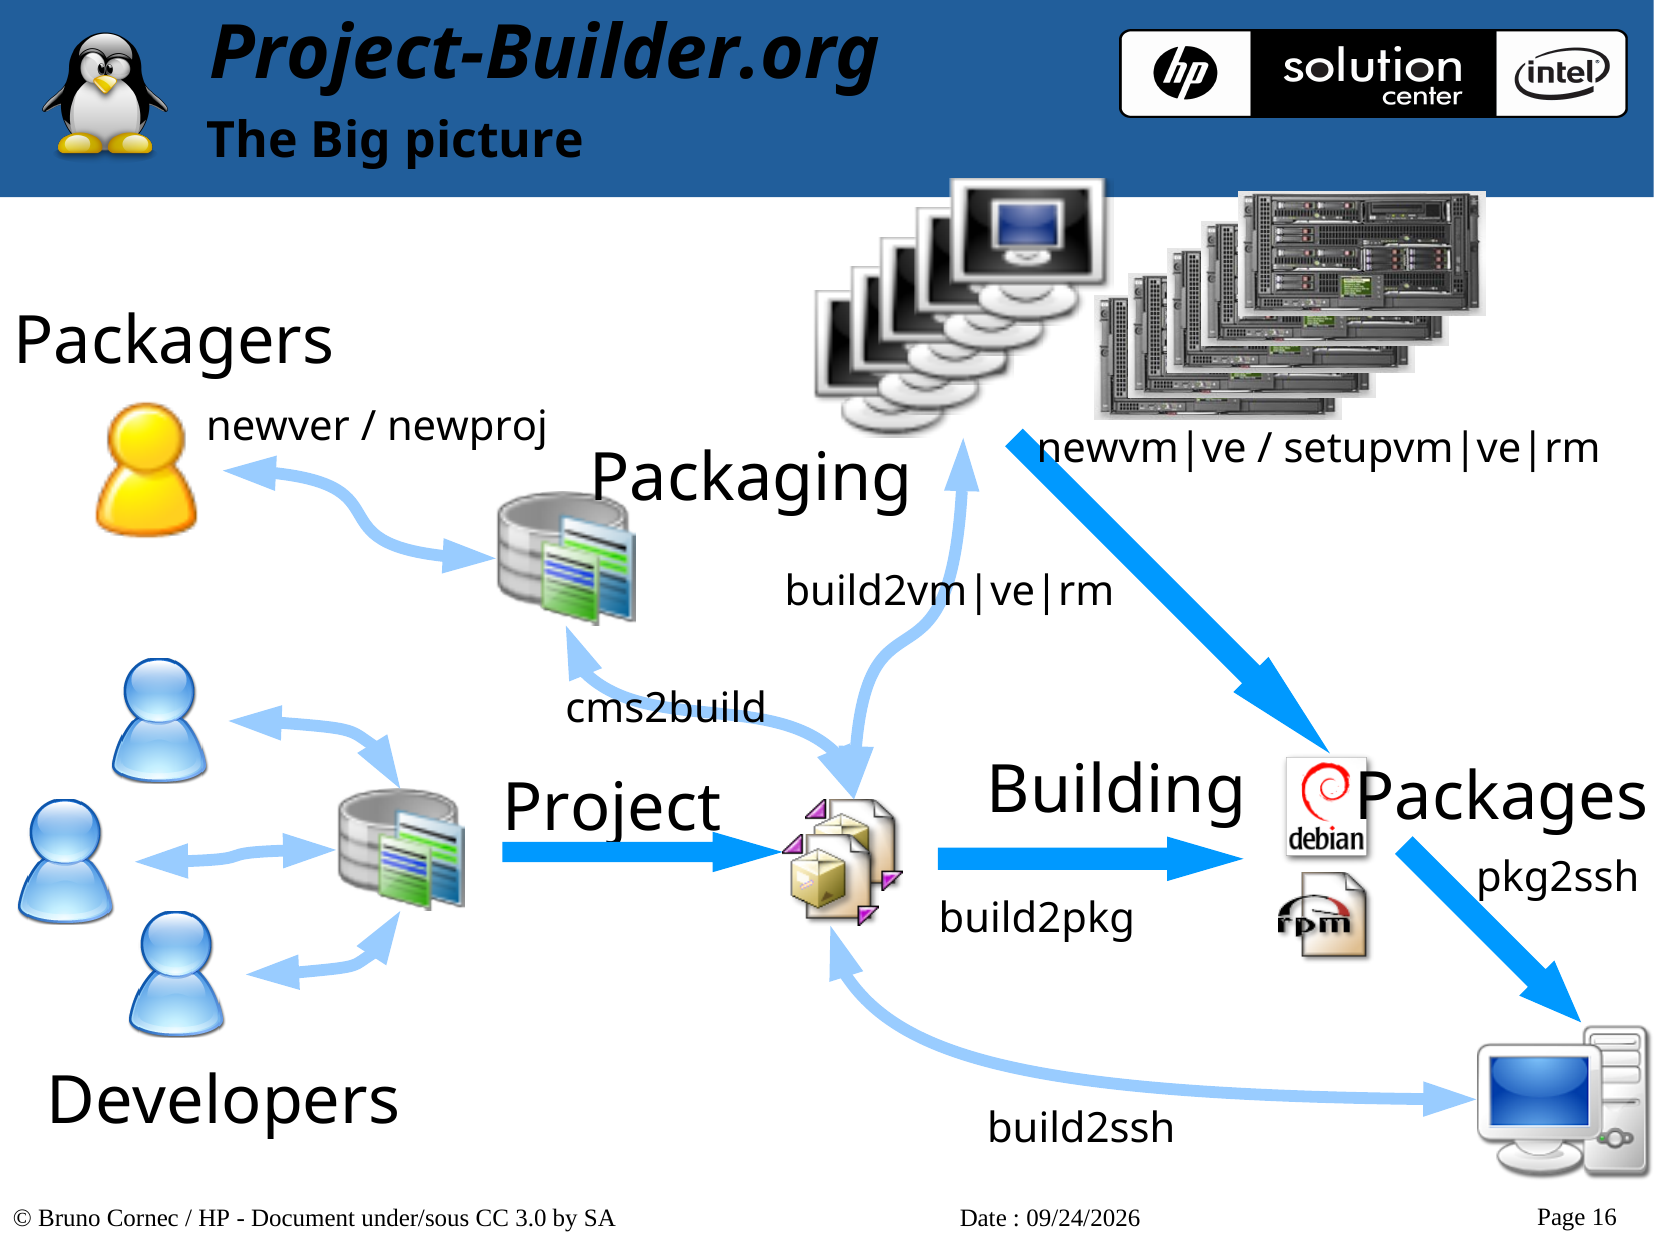

# The Big picture
Packagers
newver / newproj
newvm|ve / setupvm|ve|rm
Packaging
build2vm|ve|rm
cms2build
Building
Packages
Project
pkg2ssh
build2pkg
Developers
build2ssh